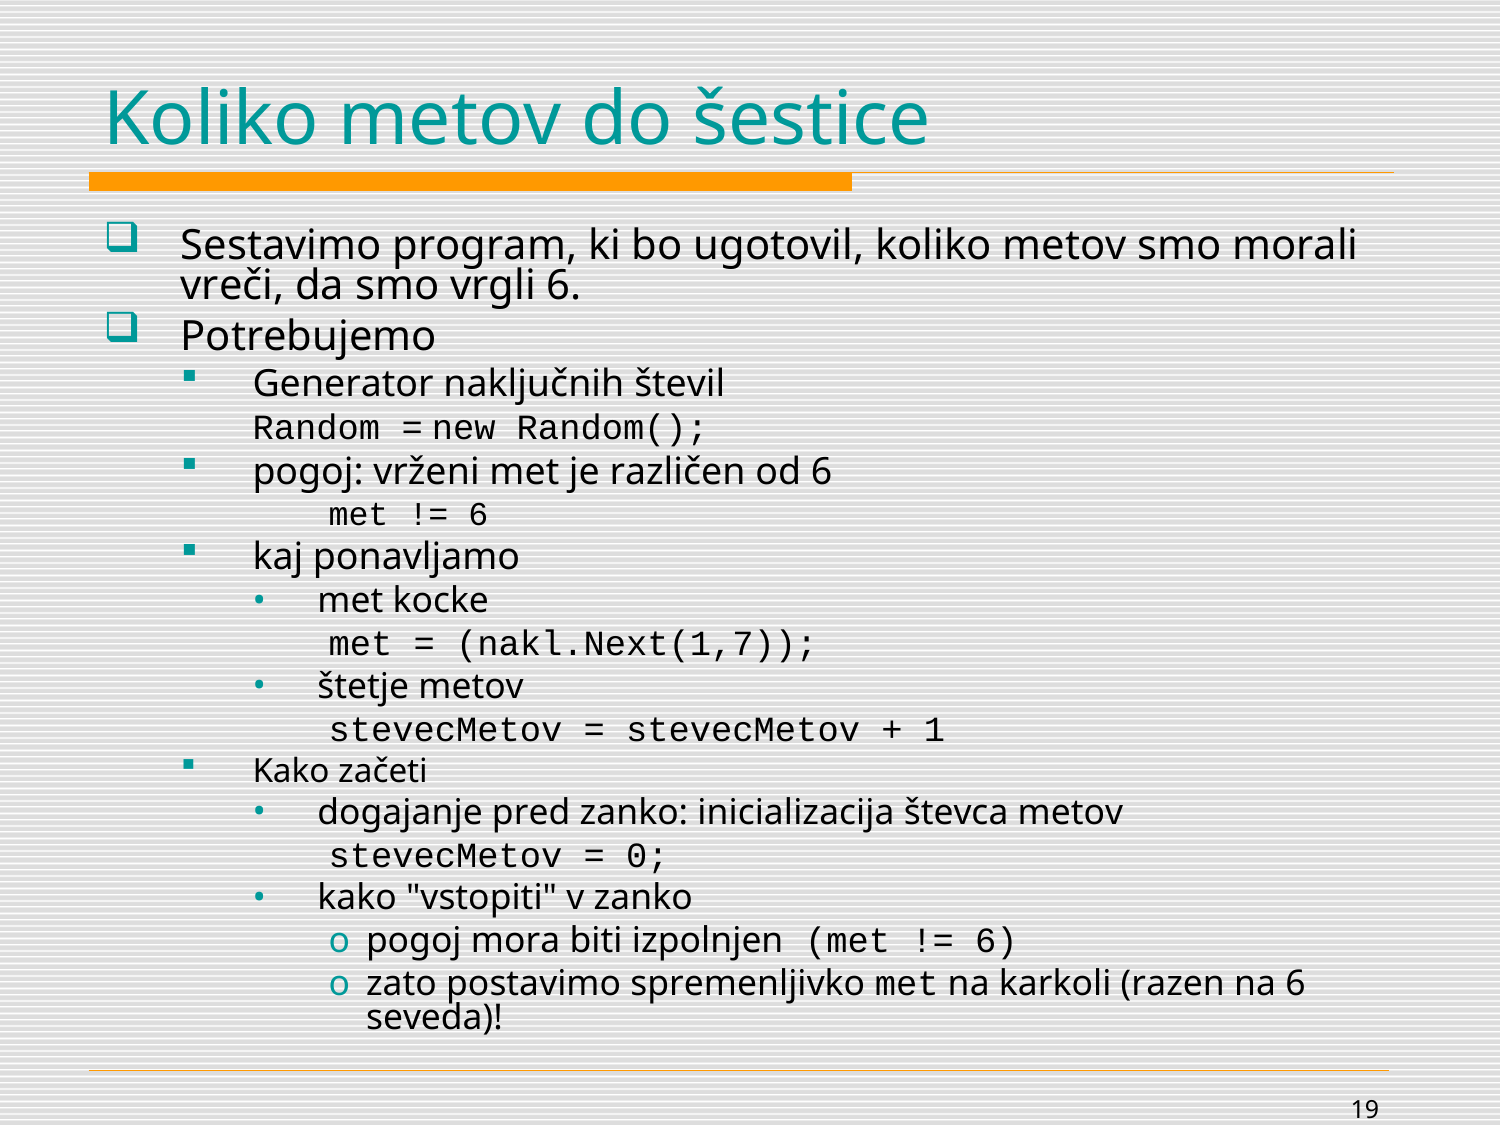

# Koliko metov do šestice
Sestavimo program, ki bo ugotovil, koliko metov smo morali vreči, da smo vrgli 6.
Potrebujemo
Generator naključnih števil
Random = new Random();
pogoj: vrženi met je različen od 6
met != 6
kaj ponavljamo
met kocke
met = (nakl.Next(1,7));
štetje metov
stevecMetov = stevecMetov + 1
Kako začeti
dogajanje pred zanko: inicializacija števca metov
stevecMetov = 0;
kako "vstopiti" v zanko
pogoj mora biti izpolnjen (met != 6)
zato postavimo spremenljivko met na karkoli (razen na 6 seveda)!